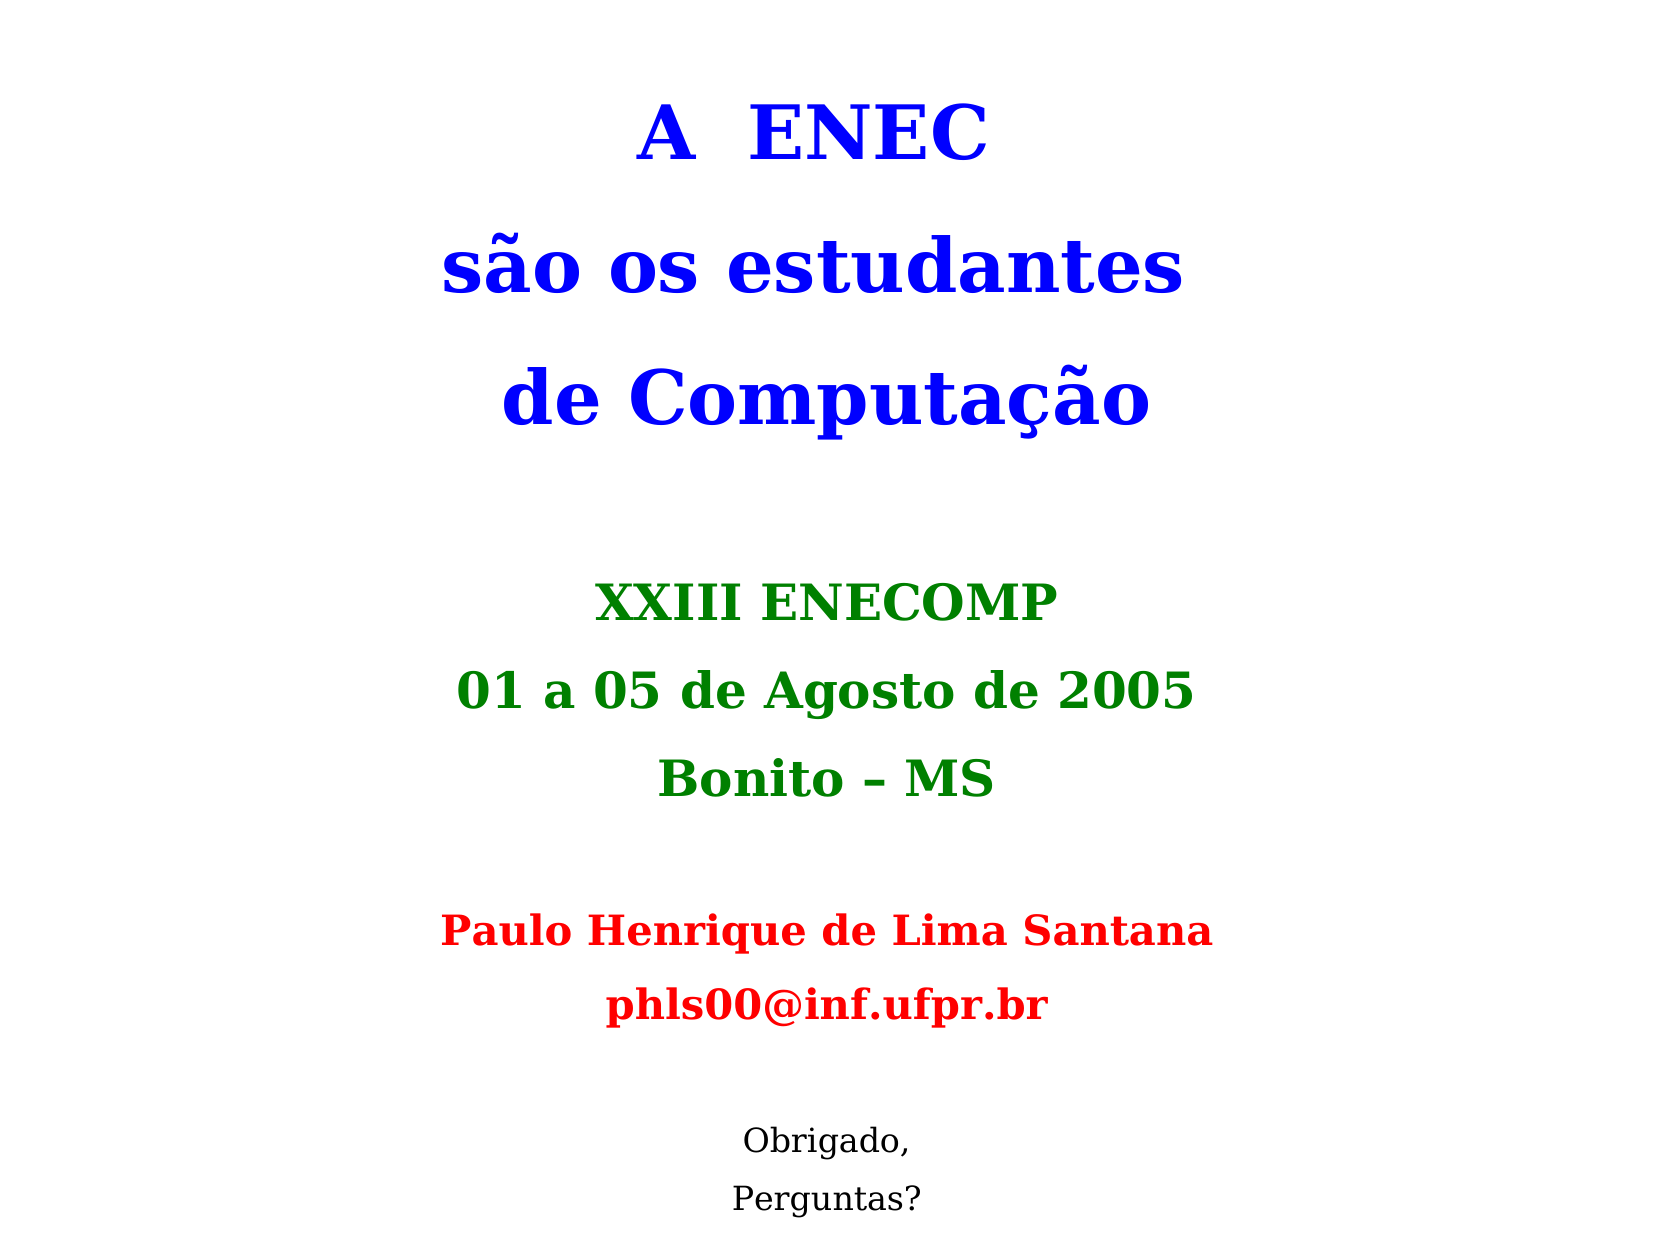

A ENEC
são os estudantes
de Computação
XXIII ENECOMP
01 a 05 de Agosto de 2005
Bonito – MS
Paulo Henrique de Lima Santana
phls00@inf.ufpr.br
Obrigado,
Perguntas?